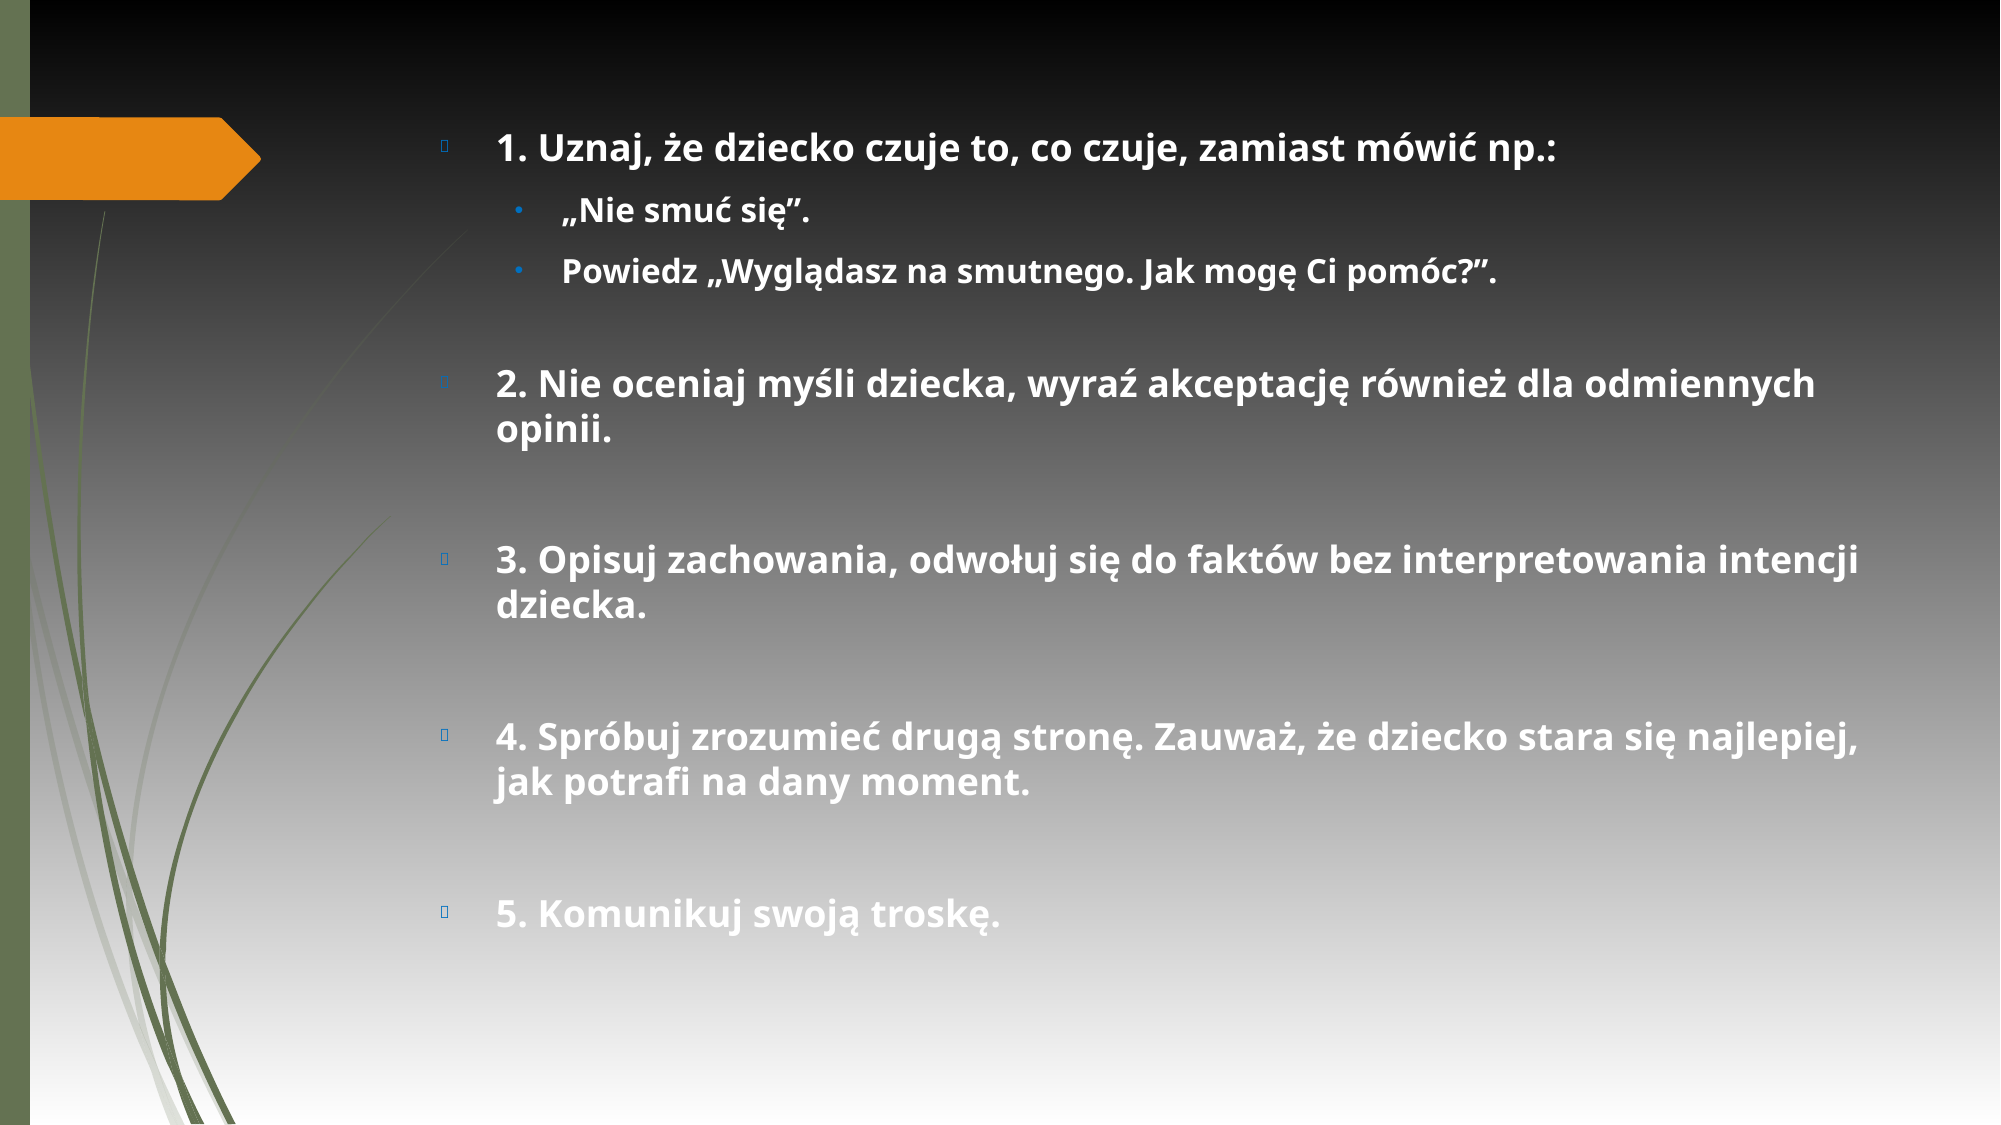

# 1. Uznaj, że dziecko czuje to, co czuje, zamiast mówić np.:
„Nie smuć się”.
Powiedz „Wyglądasz na smutnego. Jak mogę Ci pomóc?”.
2. Nie oceniaj myśli dziecka, wyraź akceptację również dla odmiennych opinii.
3. Opisuj zachowania, odwołuj się do faktów bez interpretowania intencji dziecka.
4. Spróbuj zrozumieć drugą stronę. Zauważ, że dziecko stara się najlepiej, jak potrafi na dany moment.
5. Komunikuj swoją troskę.